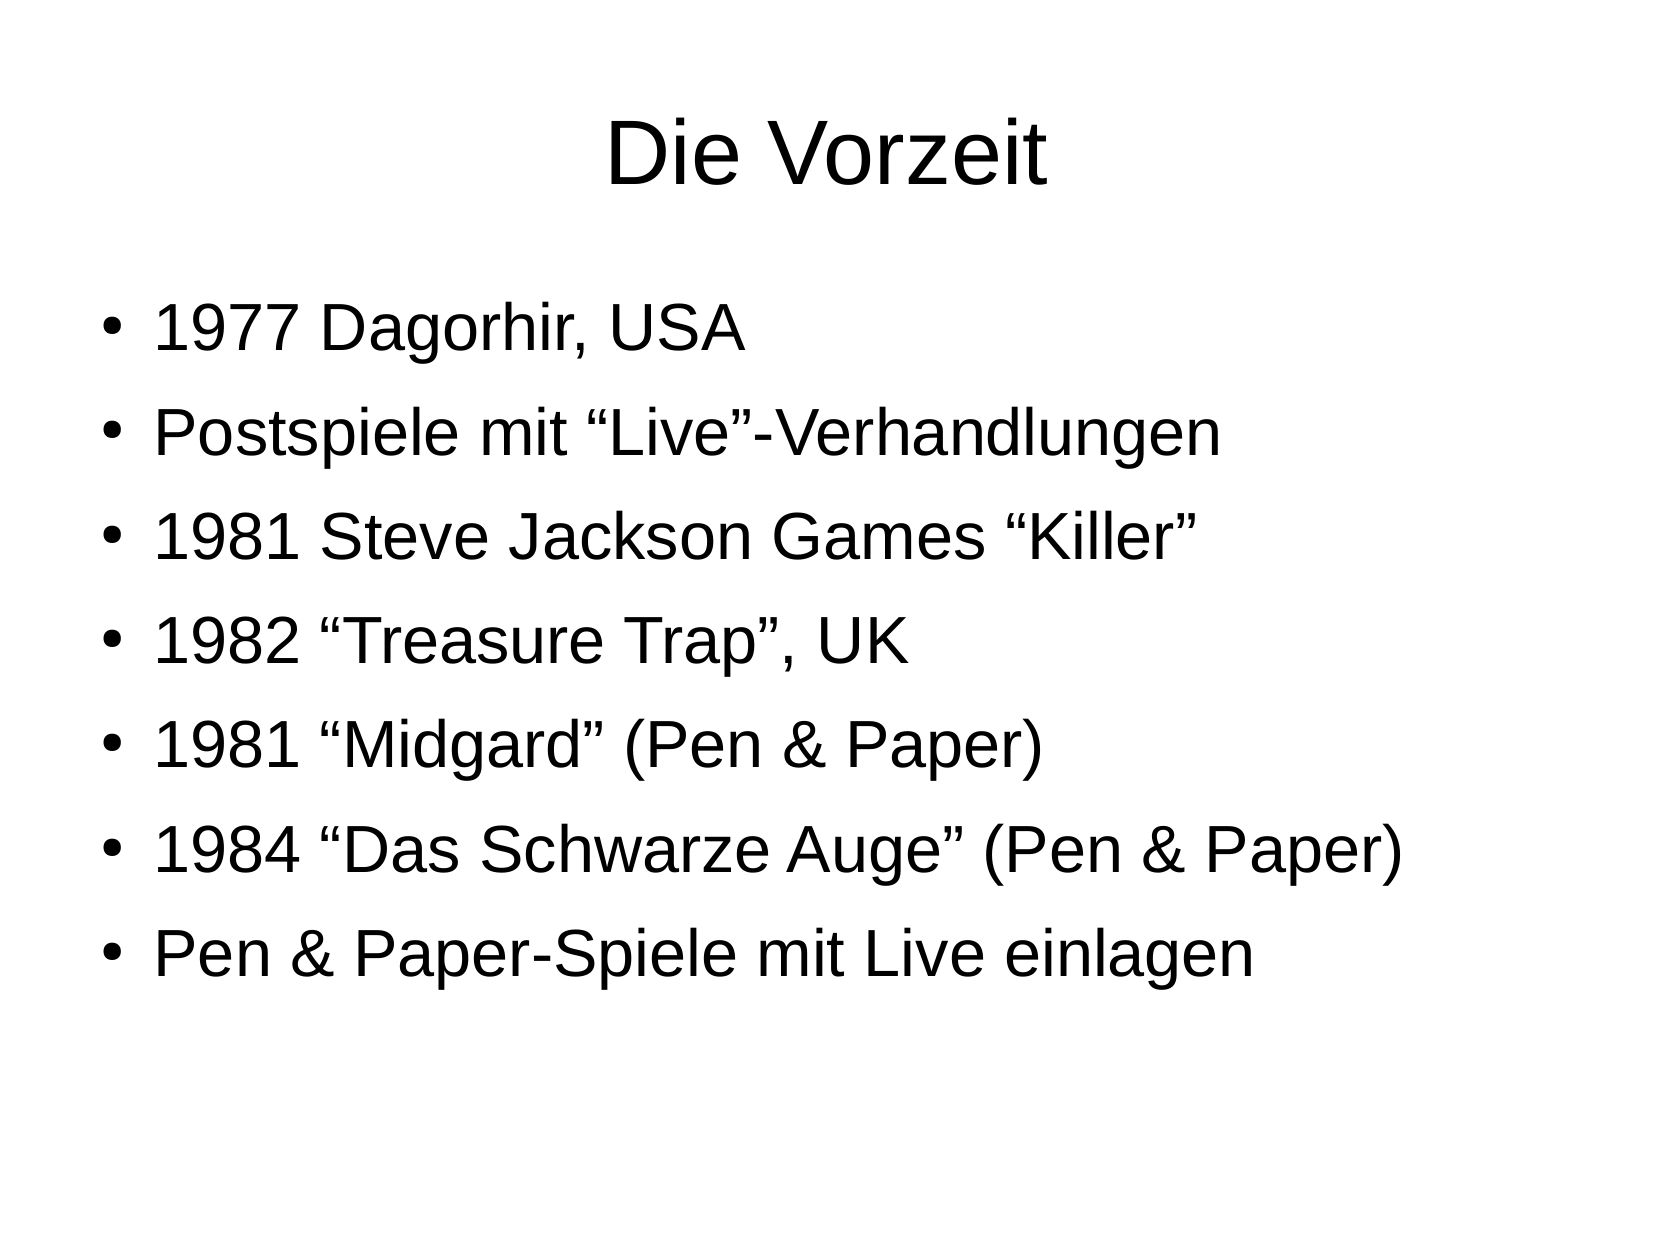

# Die Vorzeit
1977 Dagorhir, USA
Postspiele mit “Live”-Verhandlungen
1981 Steve Jackson Games “Killer”
1982 “Treasure Trap”, UK
1981 “Midgard” (Pen & Paper)
1984 “Das Schwarze Auge” (Pen & Paper)
Pen & Paper-Spiele mit Live einlagen